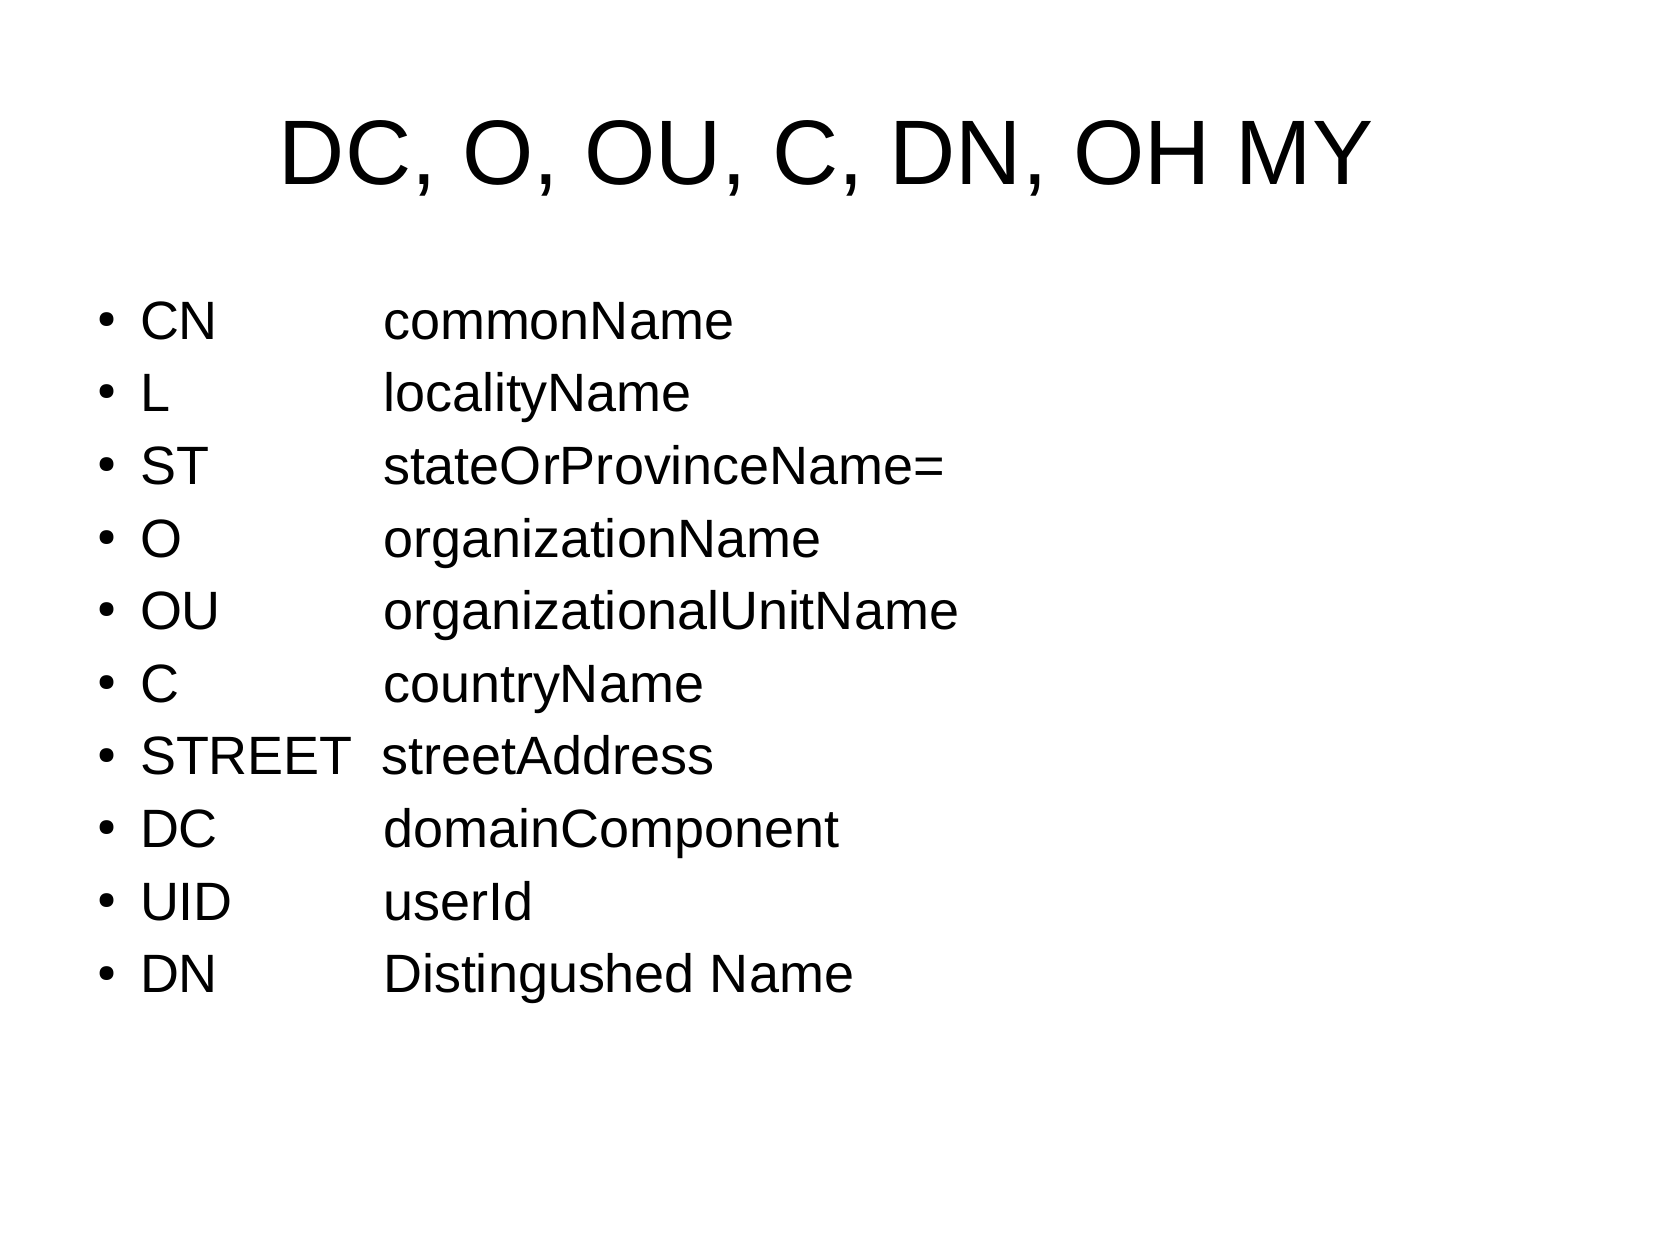

# DC, O, OU, C, DN, OH MY
CN	 	 	commonName
L 	 	 	localityName
ST	 	 	stateOrProvinceName=
O 	 		 	organizationName
OU 			 	 	organizationalUnitName
C 	 	 		 	countryName
STREET streetAddress
DC 	 	 	domainComponent
UID 	userId
DN	 	 	Distingushed Name